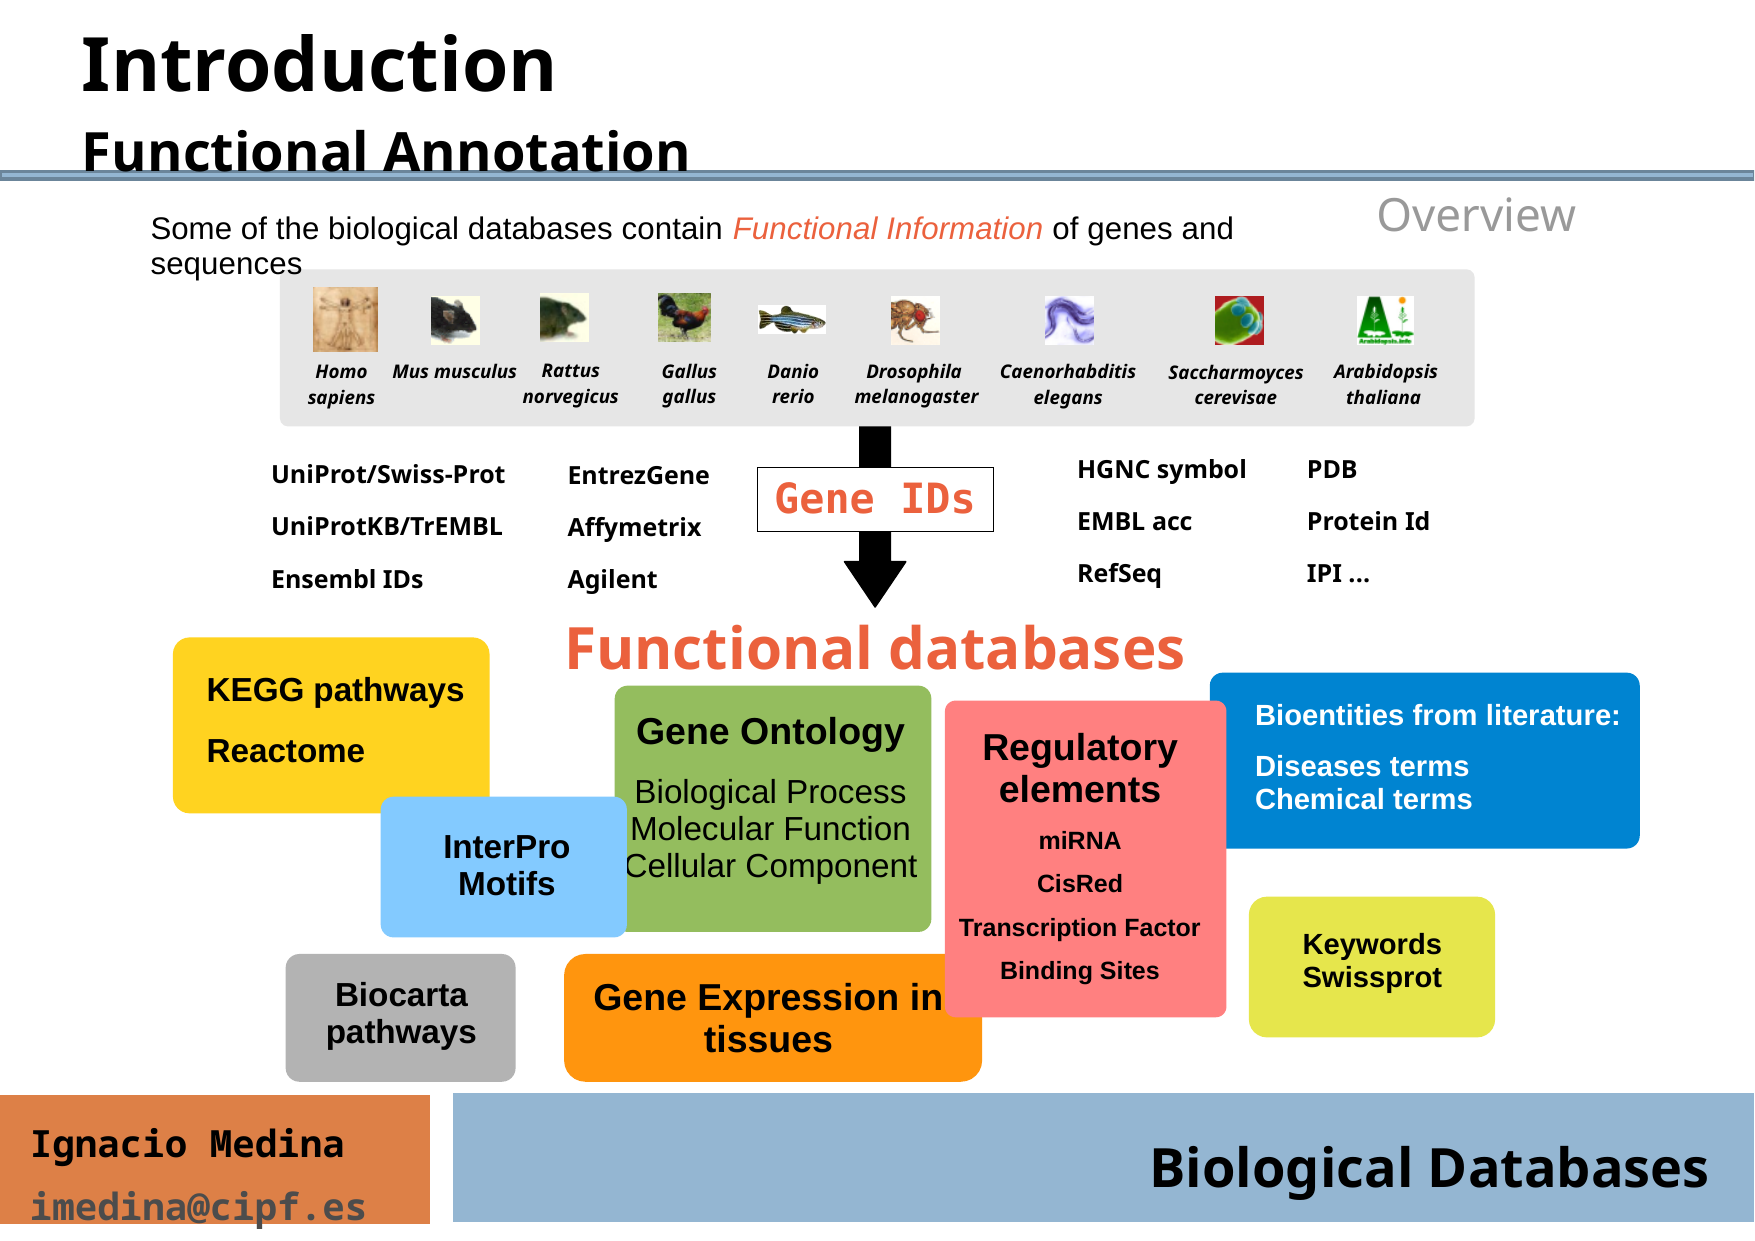

Introduction
Functional Annotation
# Overview
Some of the biological databases contain Functional Information of genes and sequences
Rattus
norvegicus
Gallus gallus
Danio rerio
Drosophila melanogaster
Homo sapiens
Mus musculus
Caenorhabditis elegans
Arabidopsis thaliana
Saccharmoyces cerevisae
 PDB
 Protein Id
 IPI ...
HGNC symbol
EMBL acc
RefSeq
UniProt/Swiss-Prot
UniProtKB/TrEMBL
Ensembl IDs
EntrezGene
Affymetrix
Agilent
Gene IDs
Functional databases
KEGG pathways
Reactome
Bioentities from literature:
Diseases terms
Chemical terms
Gene Ontology
Biological Process Molecular Function Cellular Component
Regulatory elements
miRNA
CisRed
Transcription Factor
Binding Sites
InterPro Motifs
Keywords Swissprot
Biocarta pathways
Gene Expression in tissues
Ignacio Medina
imedina@cipf.es
Biological Databases